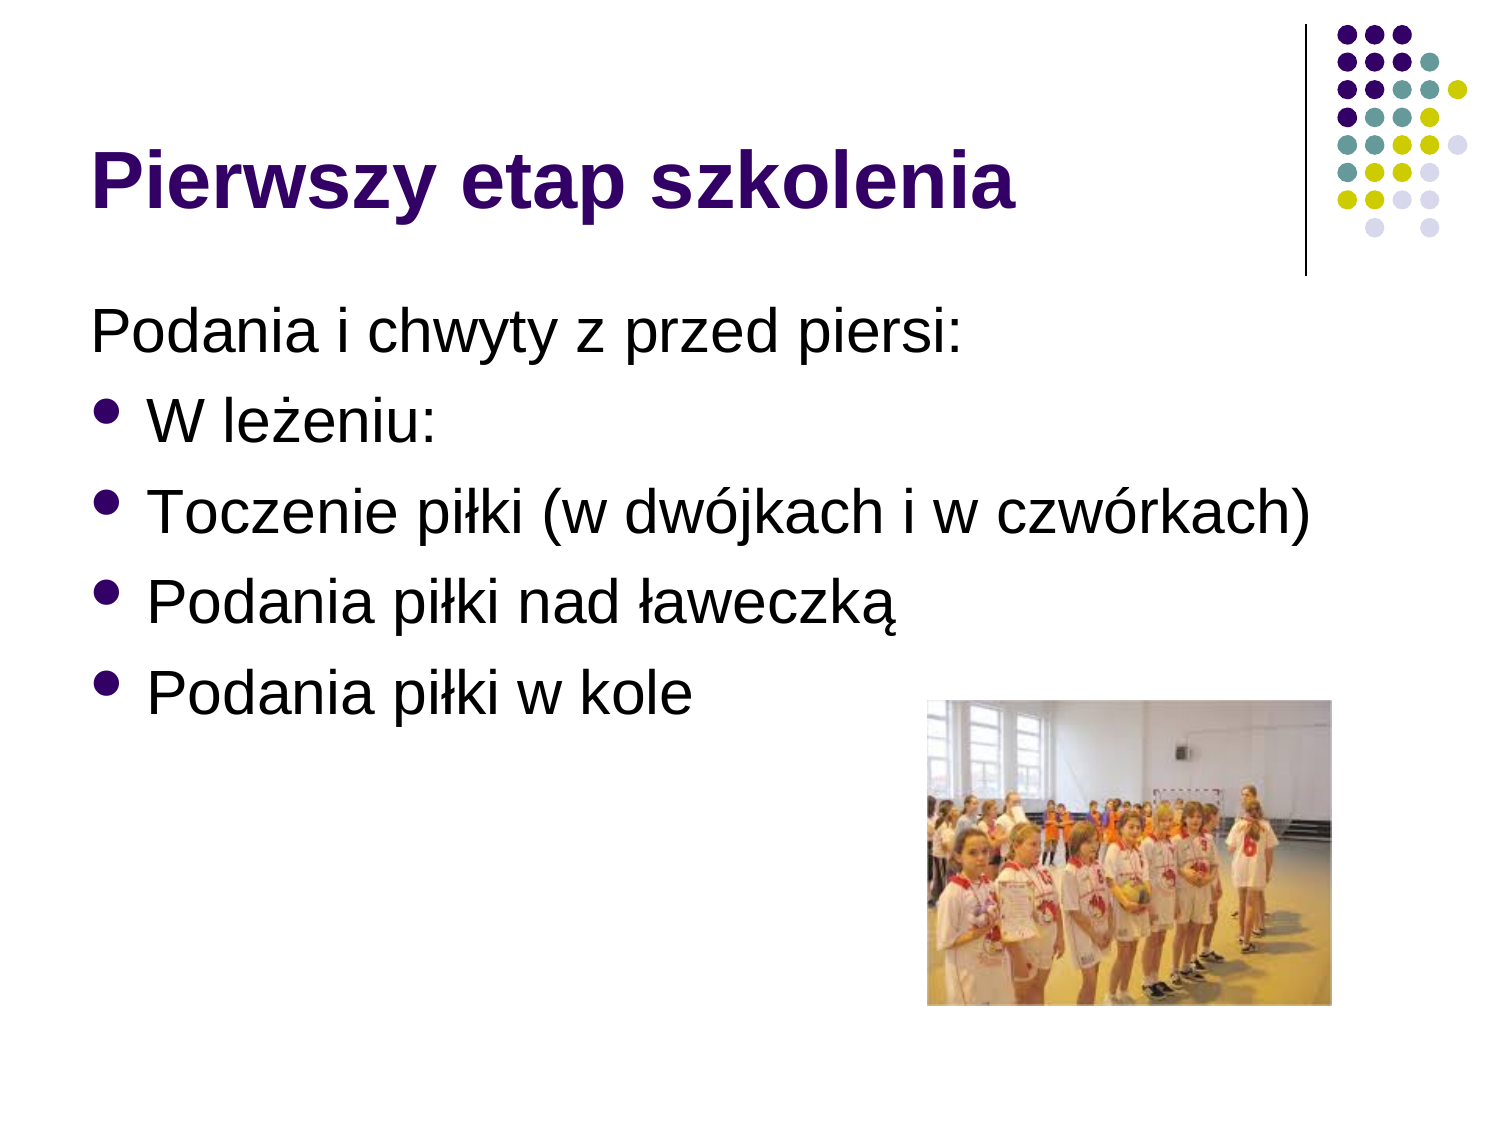

# Pierwszy etap szkolenia
Podania i chwyty z przed piersi:
W leżeniu:
Toczenie piłki (w dwójkach i w czwórkach)
Podania piłki nad ławeczką
Podania piłki w kole